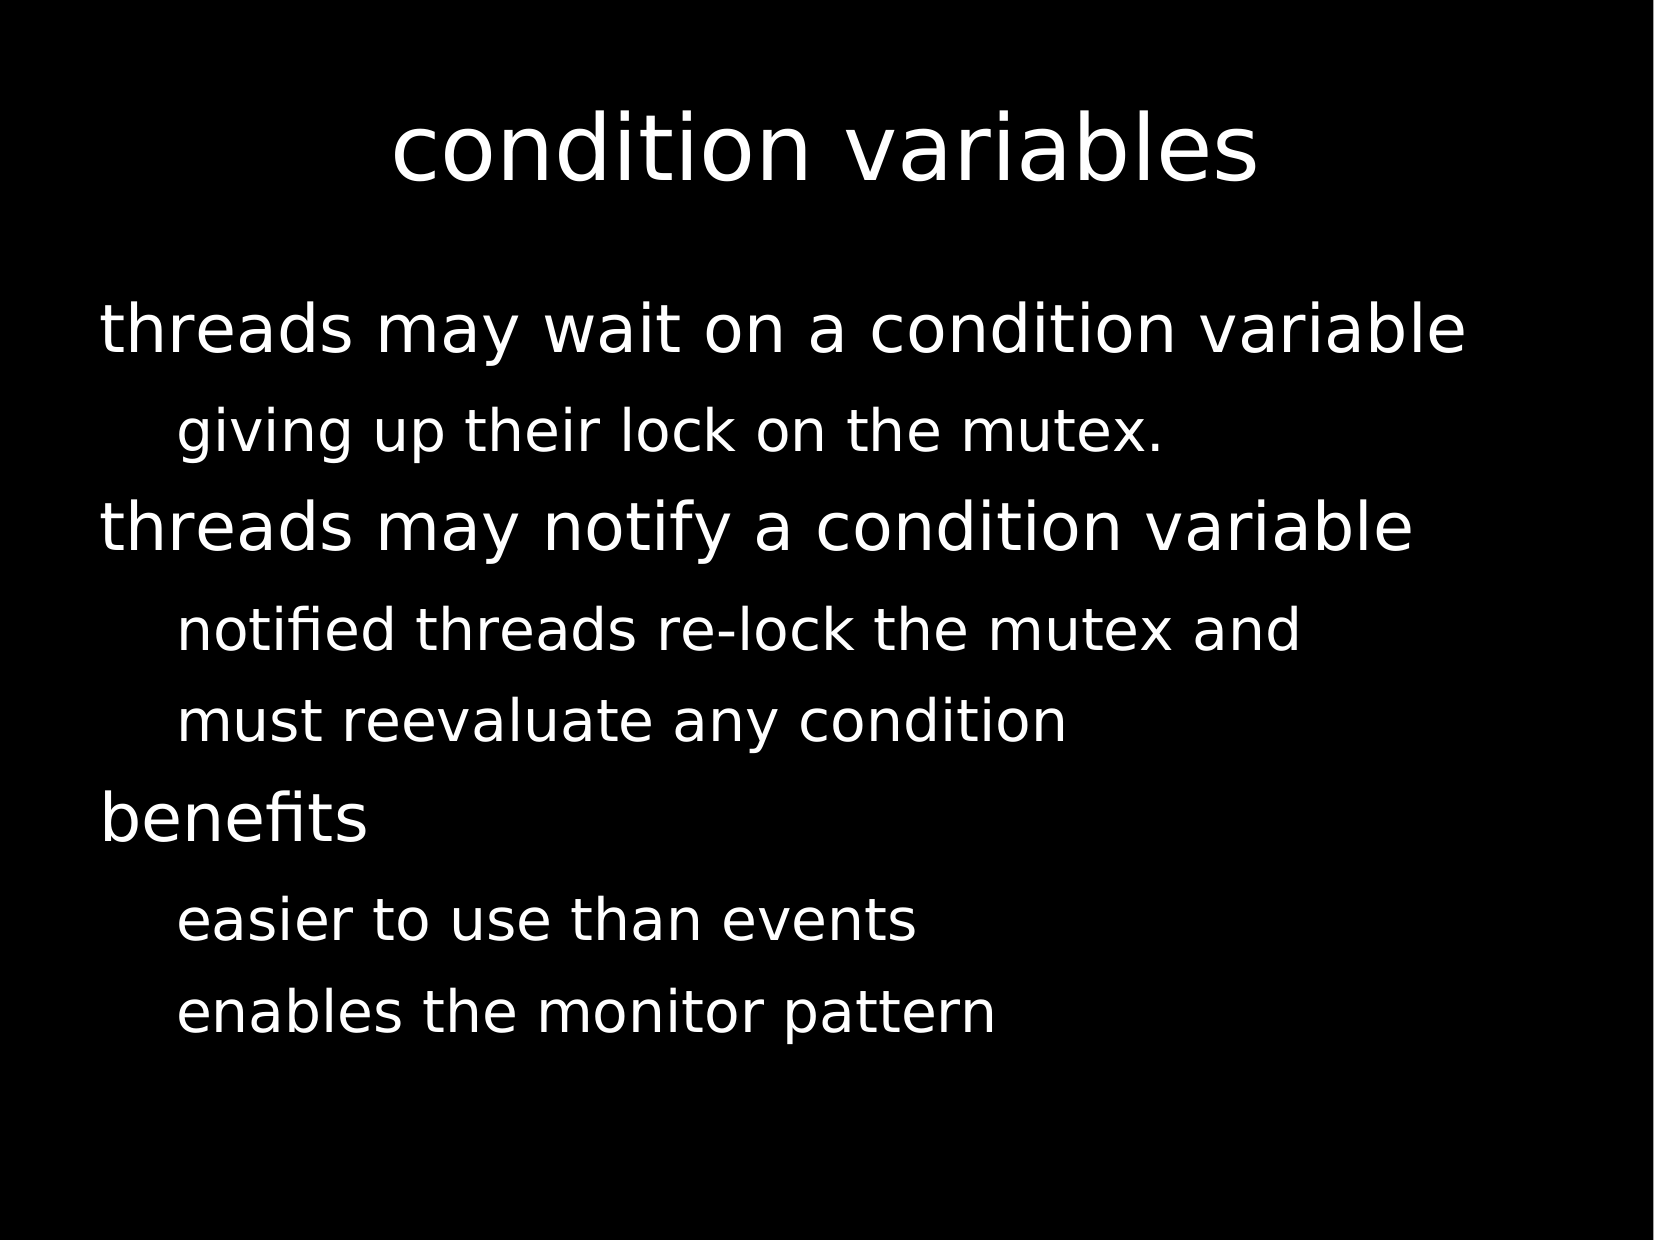

# condition variables
threads may wait on a condition variable
giving up their lock on the mutex.
threads may notify a condition variable
notified threads re-lock the mutex and
must reevaluate any condition
benefits
easier to use than events
enables the monitor pattern